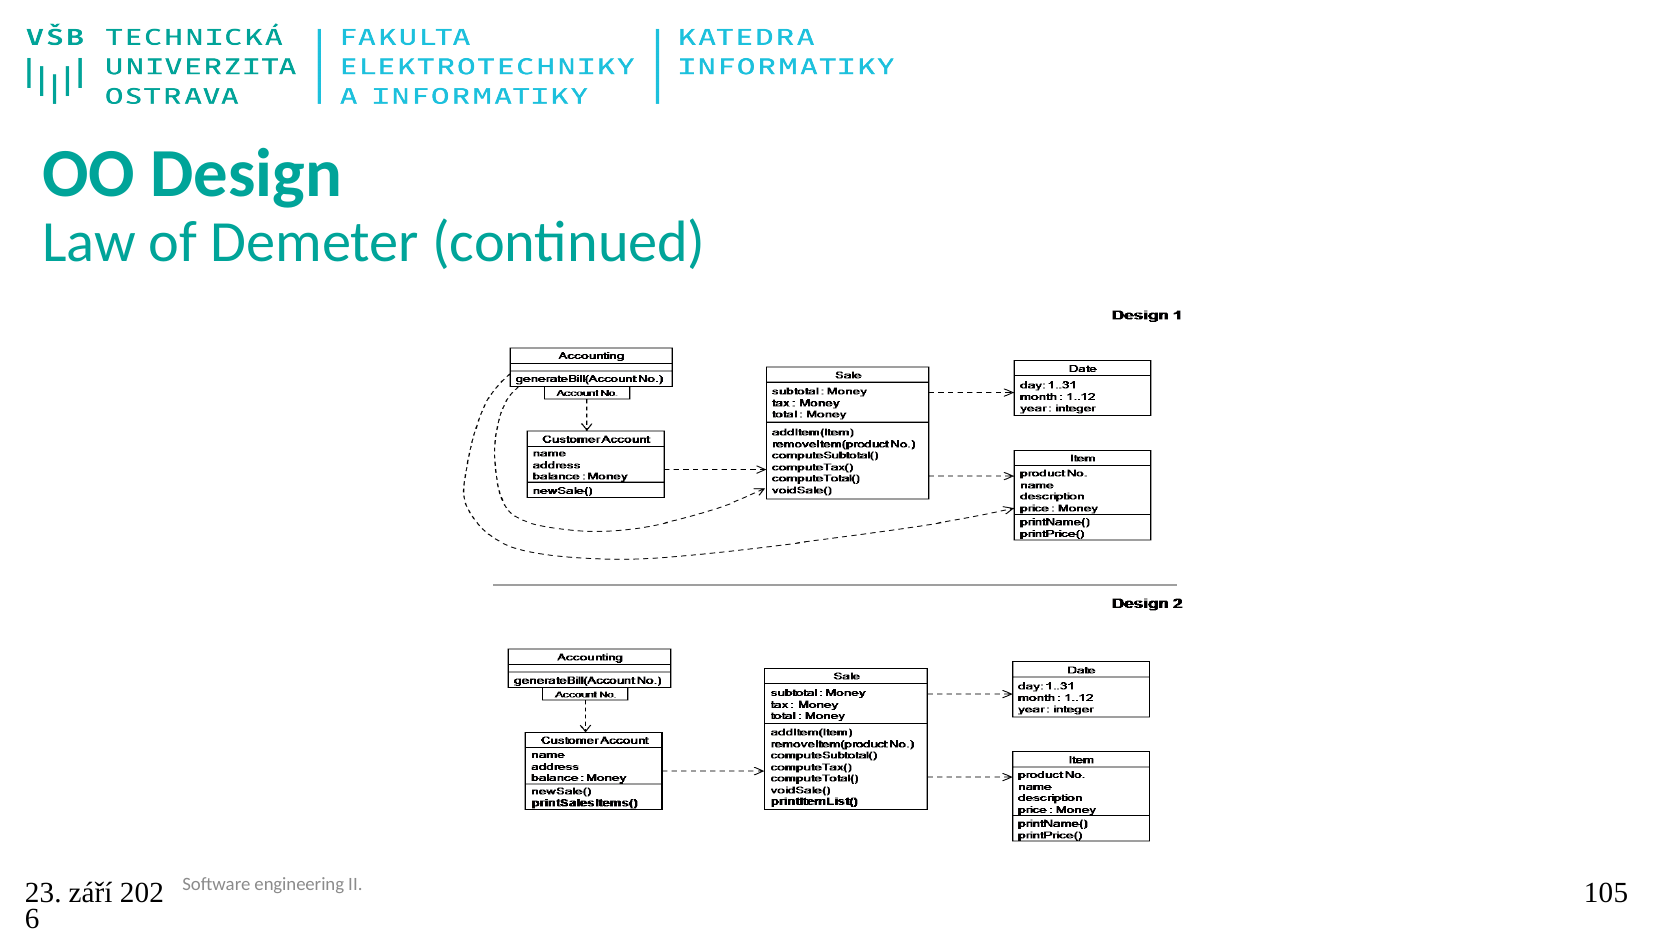

# OO Design Law of Demeter (continued)
Software engineering II.
105